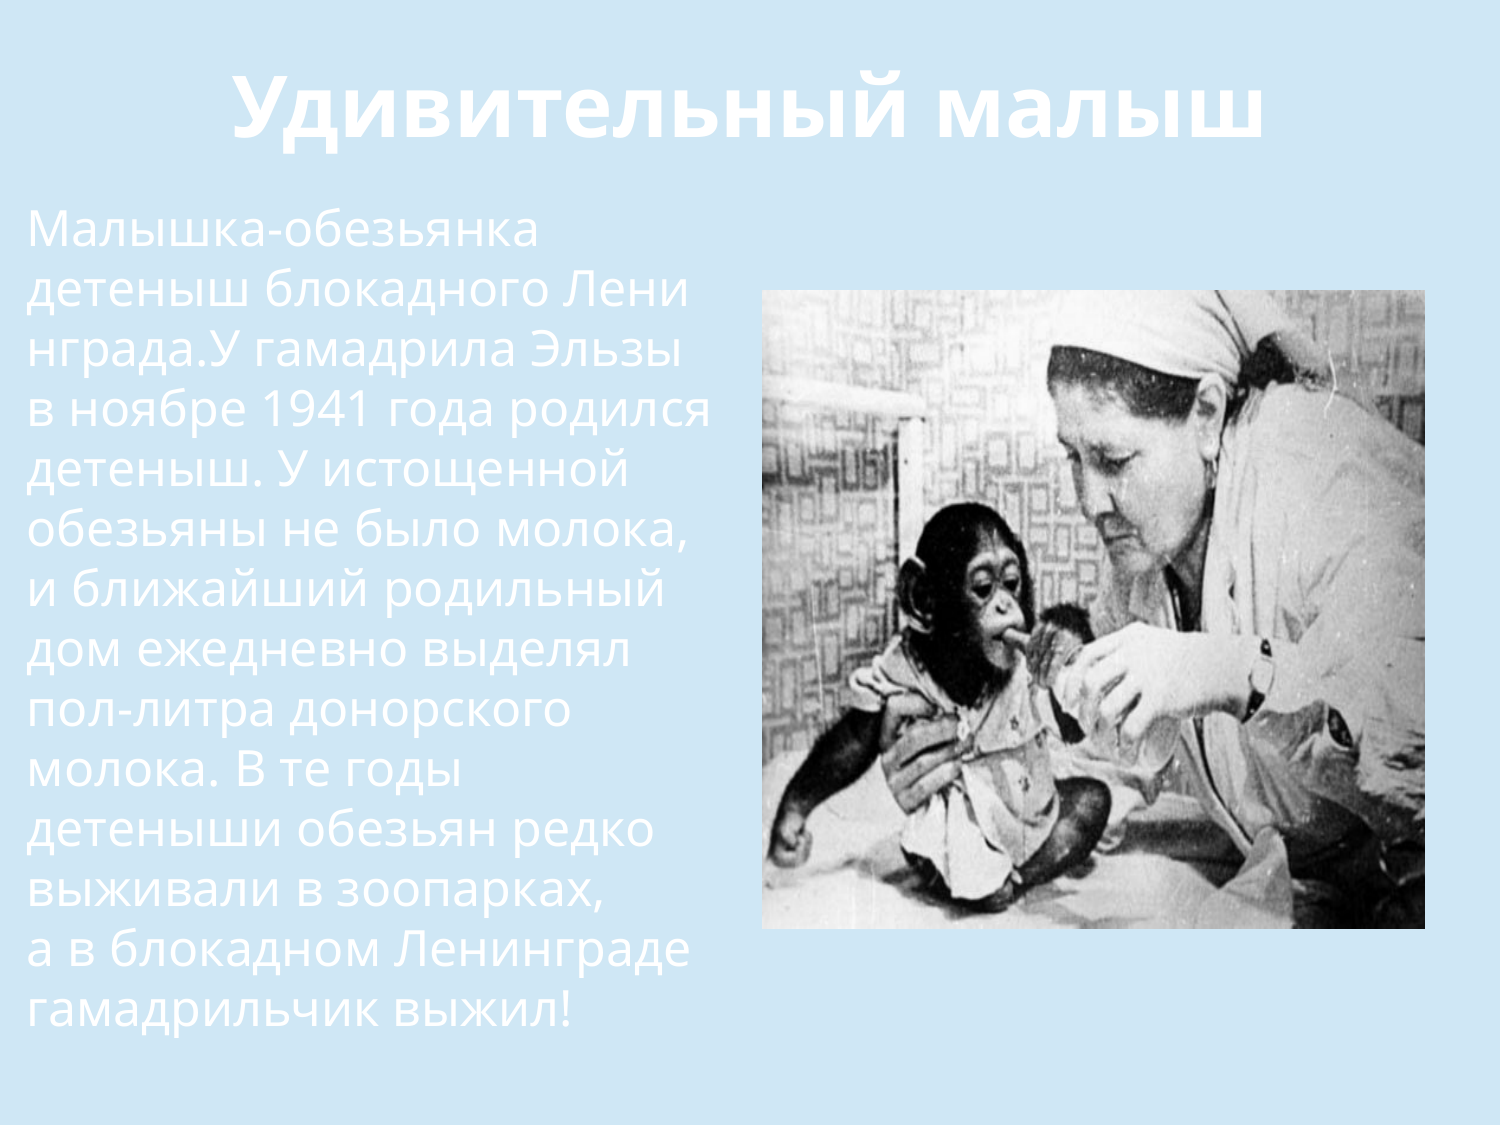

# Удивительный малыш
Малышка-обезьянка детеныш блокадного Ленинграда.У гамадрила Эльзы в ноябре 1941 года родился детеныш. У истощенной обезьяны не было молока, и ближайший родильный дом ежедневно выделял пол-литра донорского молока. В те годы детеныши обезьян редко выживали в зоопарках, а в блокадном Ленинграде гамадрильчик выжил!